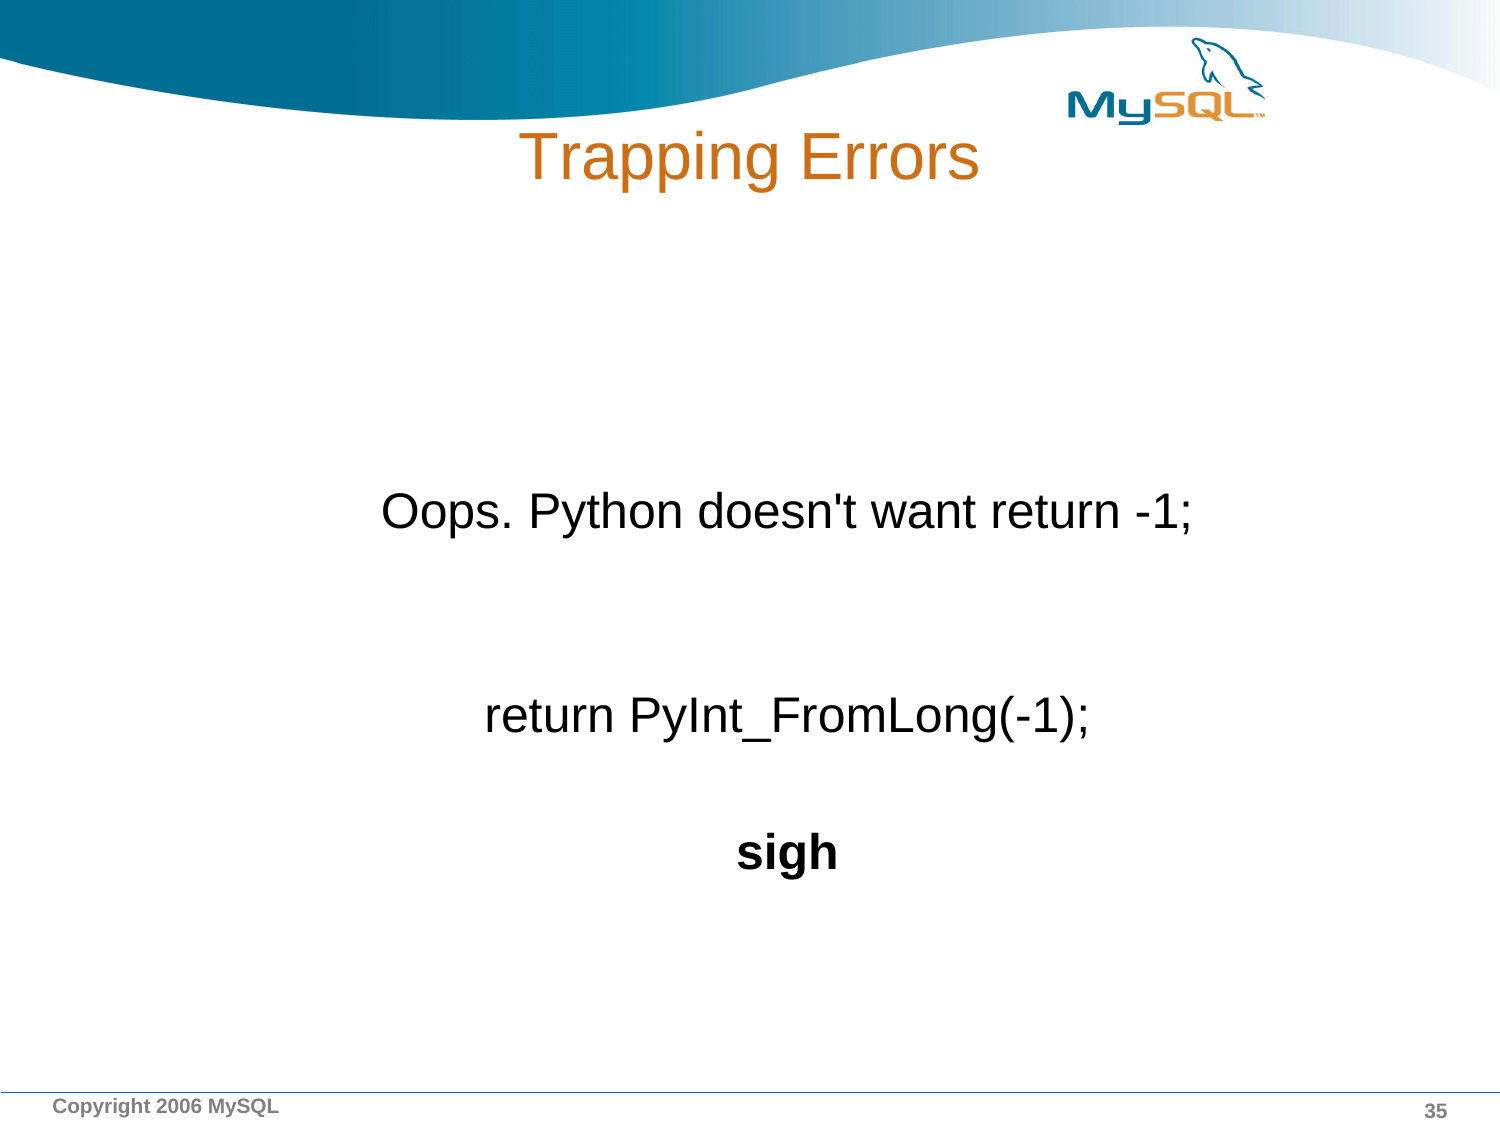

# Trapping Errors
Oops. Python doesn't want return -1;
return PyInt_FromLong(-1);
sigh